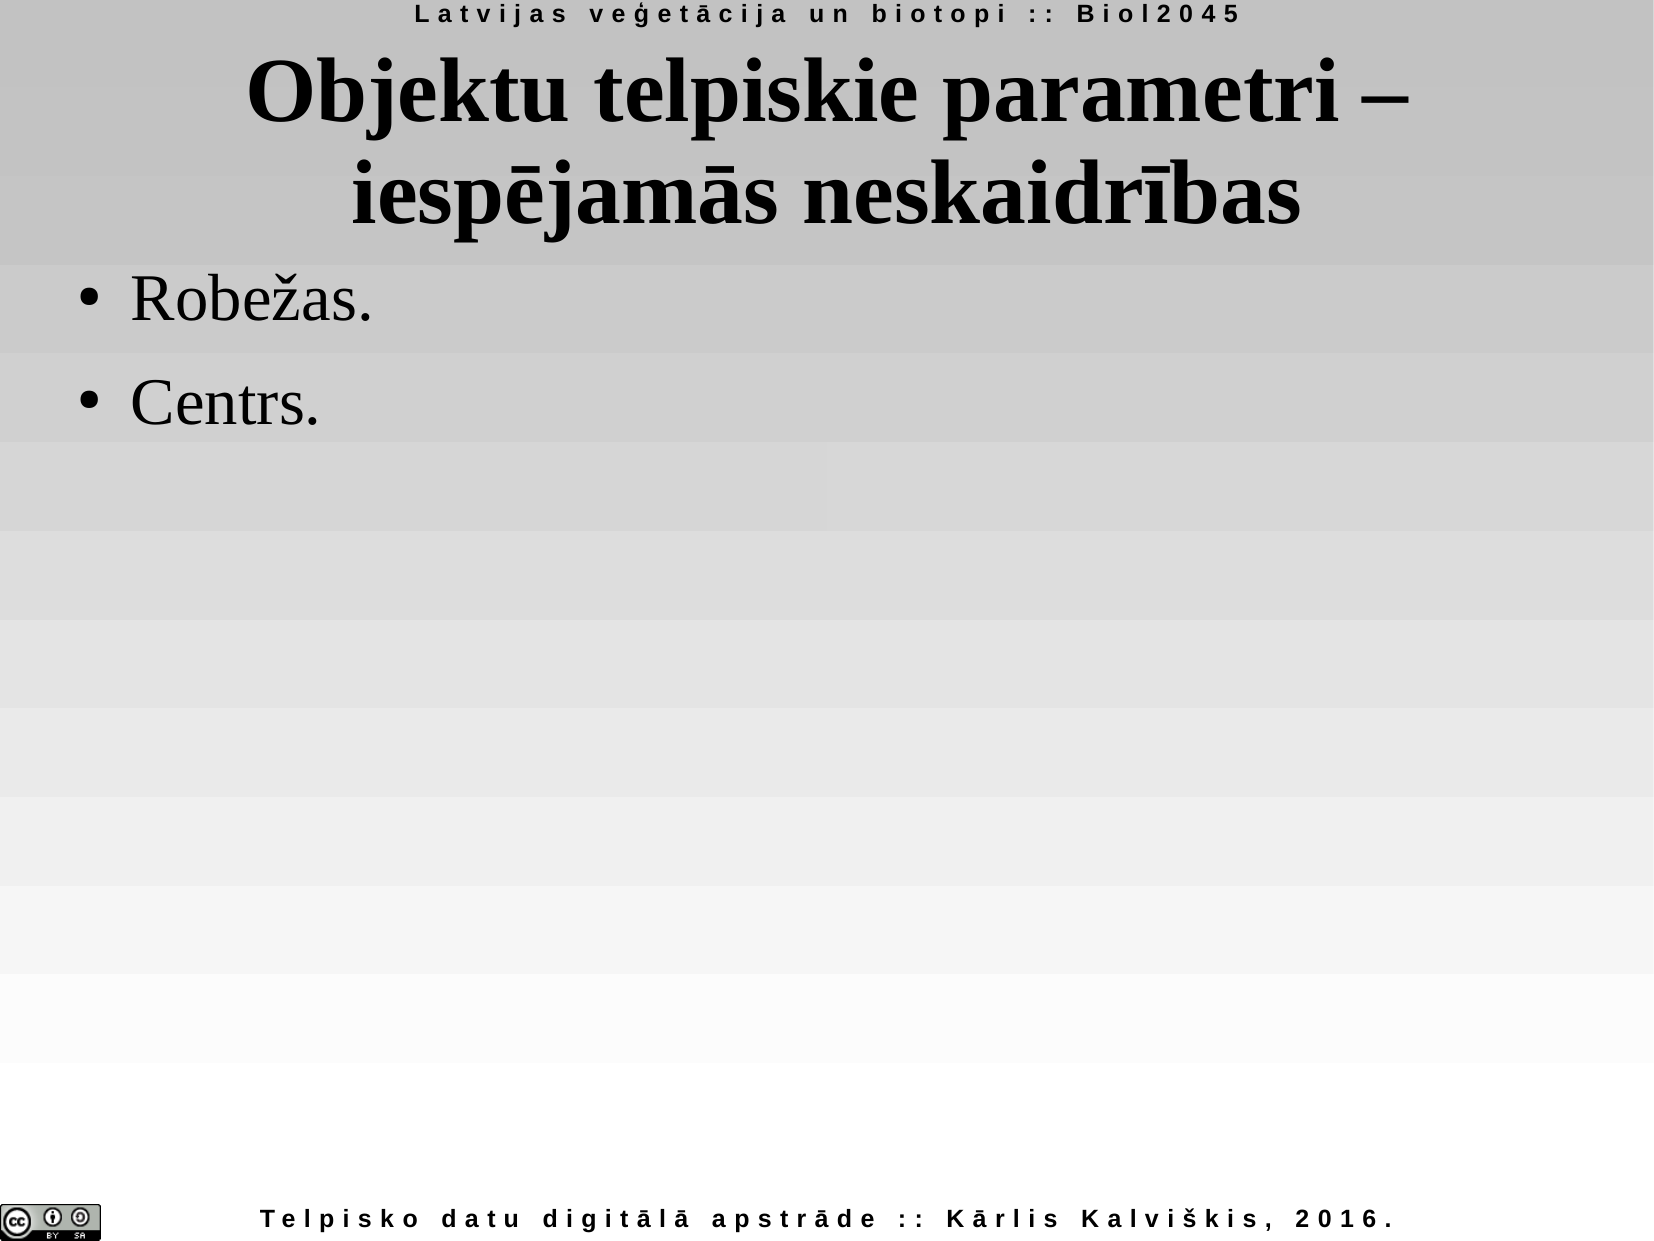

# Objektu telpiskie parametri – iespējamās neskaidrības
Robežas.
Centrs.